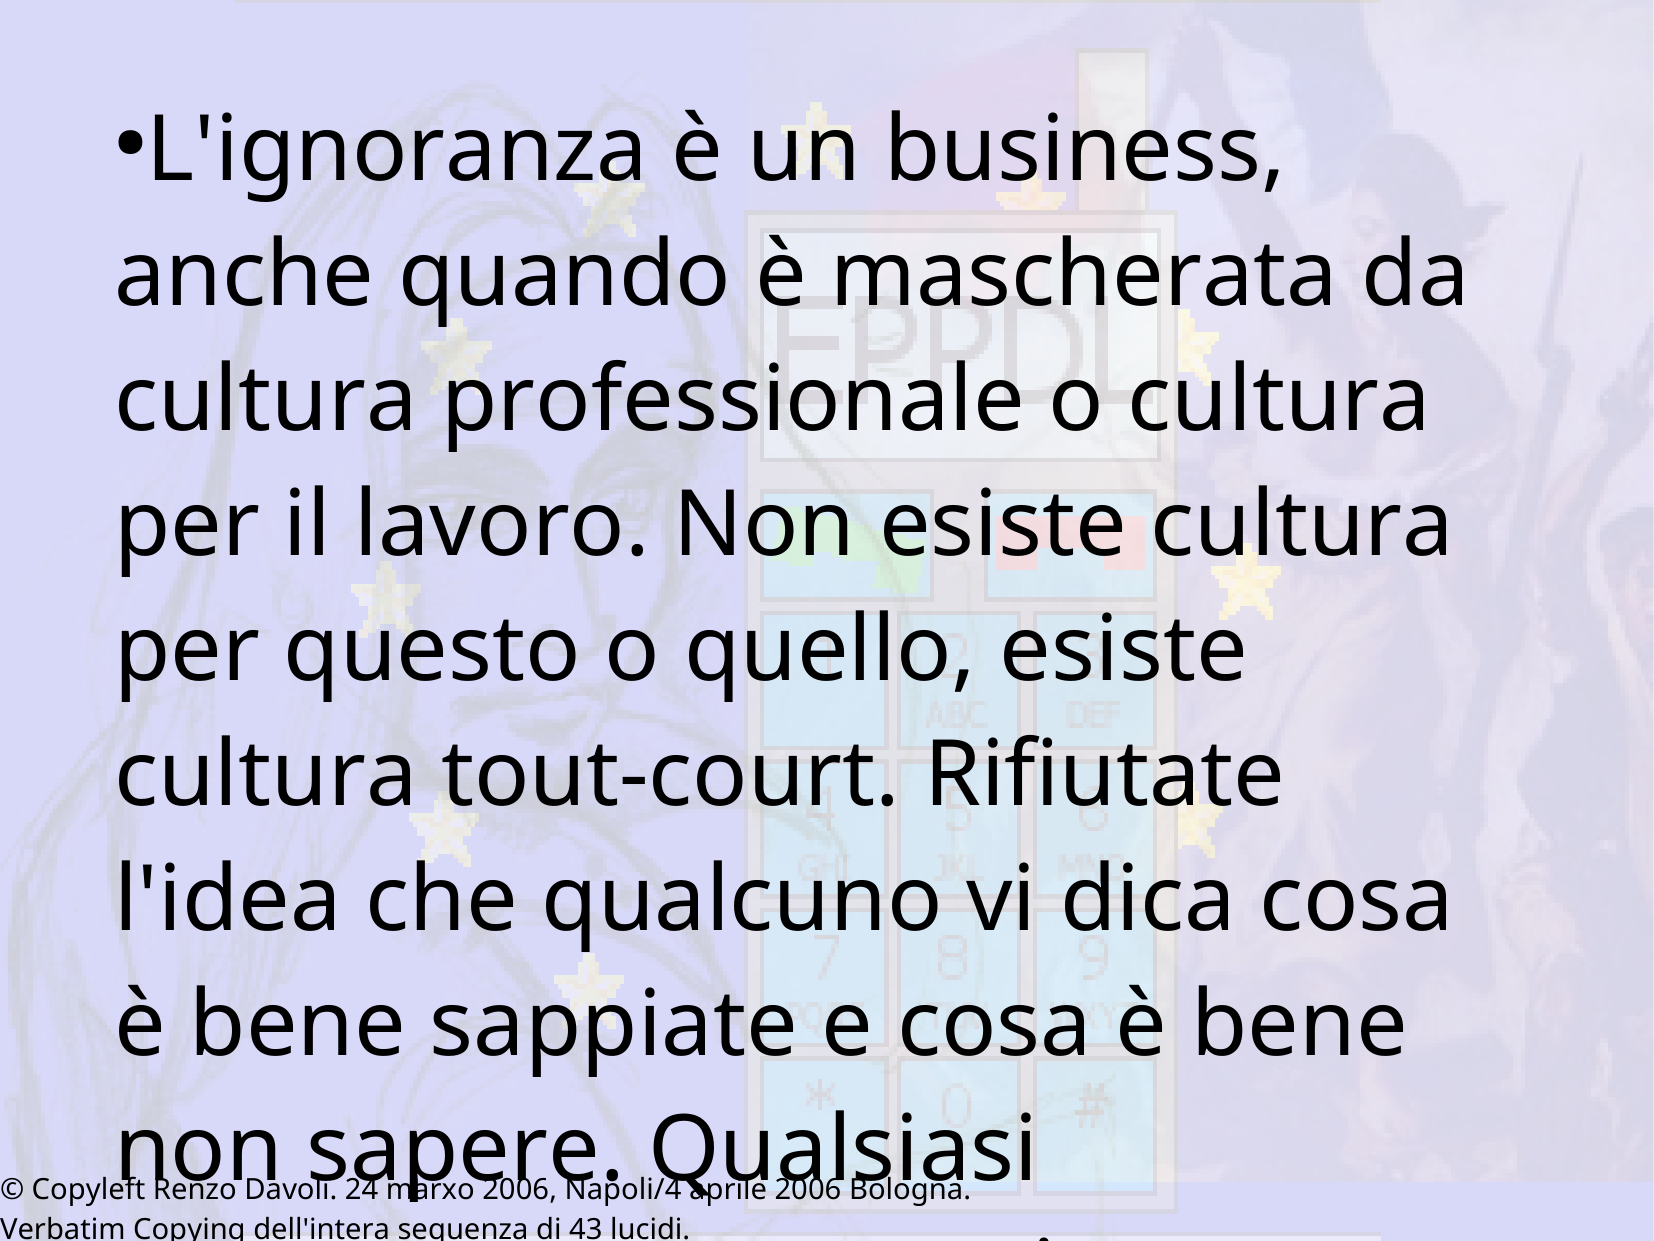

# L'ignoranza è un business, anche quando è mascherata da cultura professionale o cultura per il lavoro. Non esiste cultura per questo o quello, esiste cultura tout-court. Rifiutate l'idea che qualcuno vi dica cosa è bene sappiate e cosa è bene non sapere. Qualsiasi conoscenza mnemonica e meccanica non è cultura, non eleva la persona, anzi la rende schiava di un ruolo che non può cambiare non avendo gli strumenti di aggiornamento e di evoluzione delle conoscenze. Nulla deve frenare la creatività dell'essere umano.